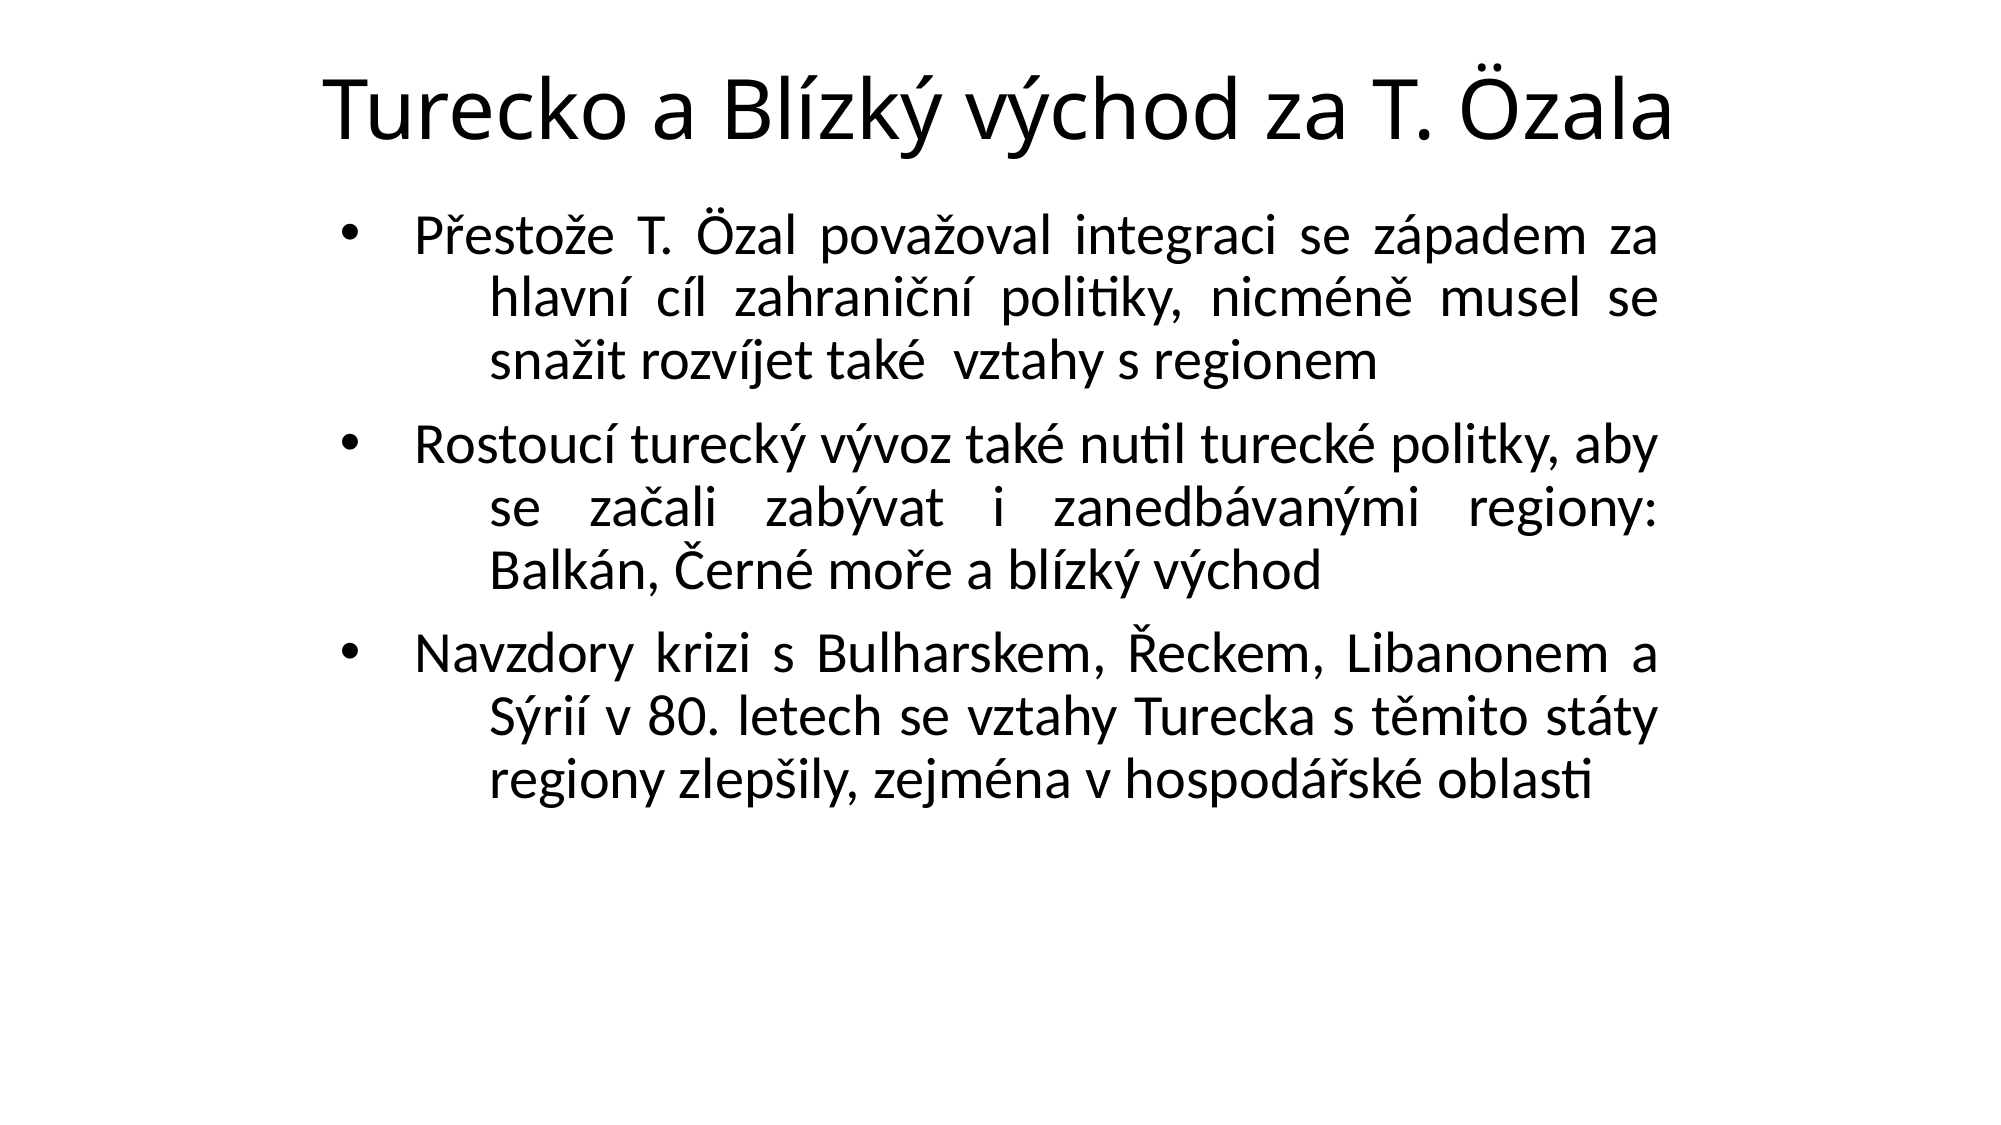

# Turecko a Blízký východ za T. Özala
Přestože T. Özal považoval integraci se západem za hlavní cíl zahraniční politiky, nicméně musel se snažit rozvíjet také vztahy s regionem
Rostoucí turecký vývoz také nutil turecké politky, aby se začali zabývat i zanedbávanými regiony: Balkán, Černé moře a blízký východ
Navzdory krizi s Bulharskem, Řeckem, Libanonem a Sýrií v 80. letech se vztahy Turecka s těmito státy regiony zlepšily, zejména v hospodářské oblasti